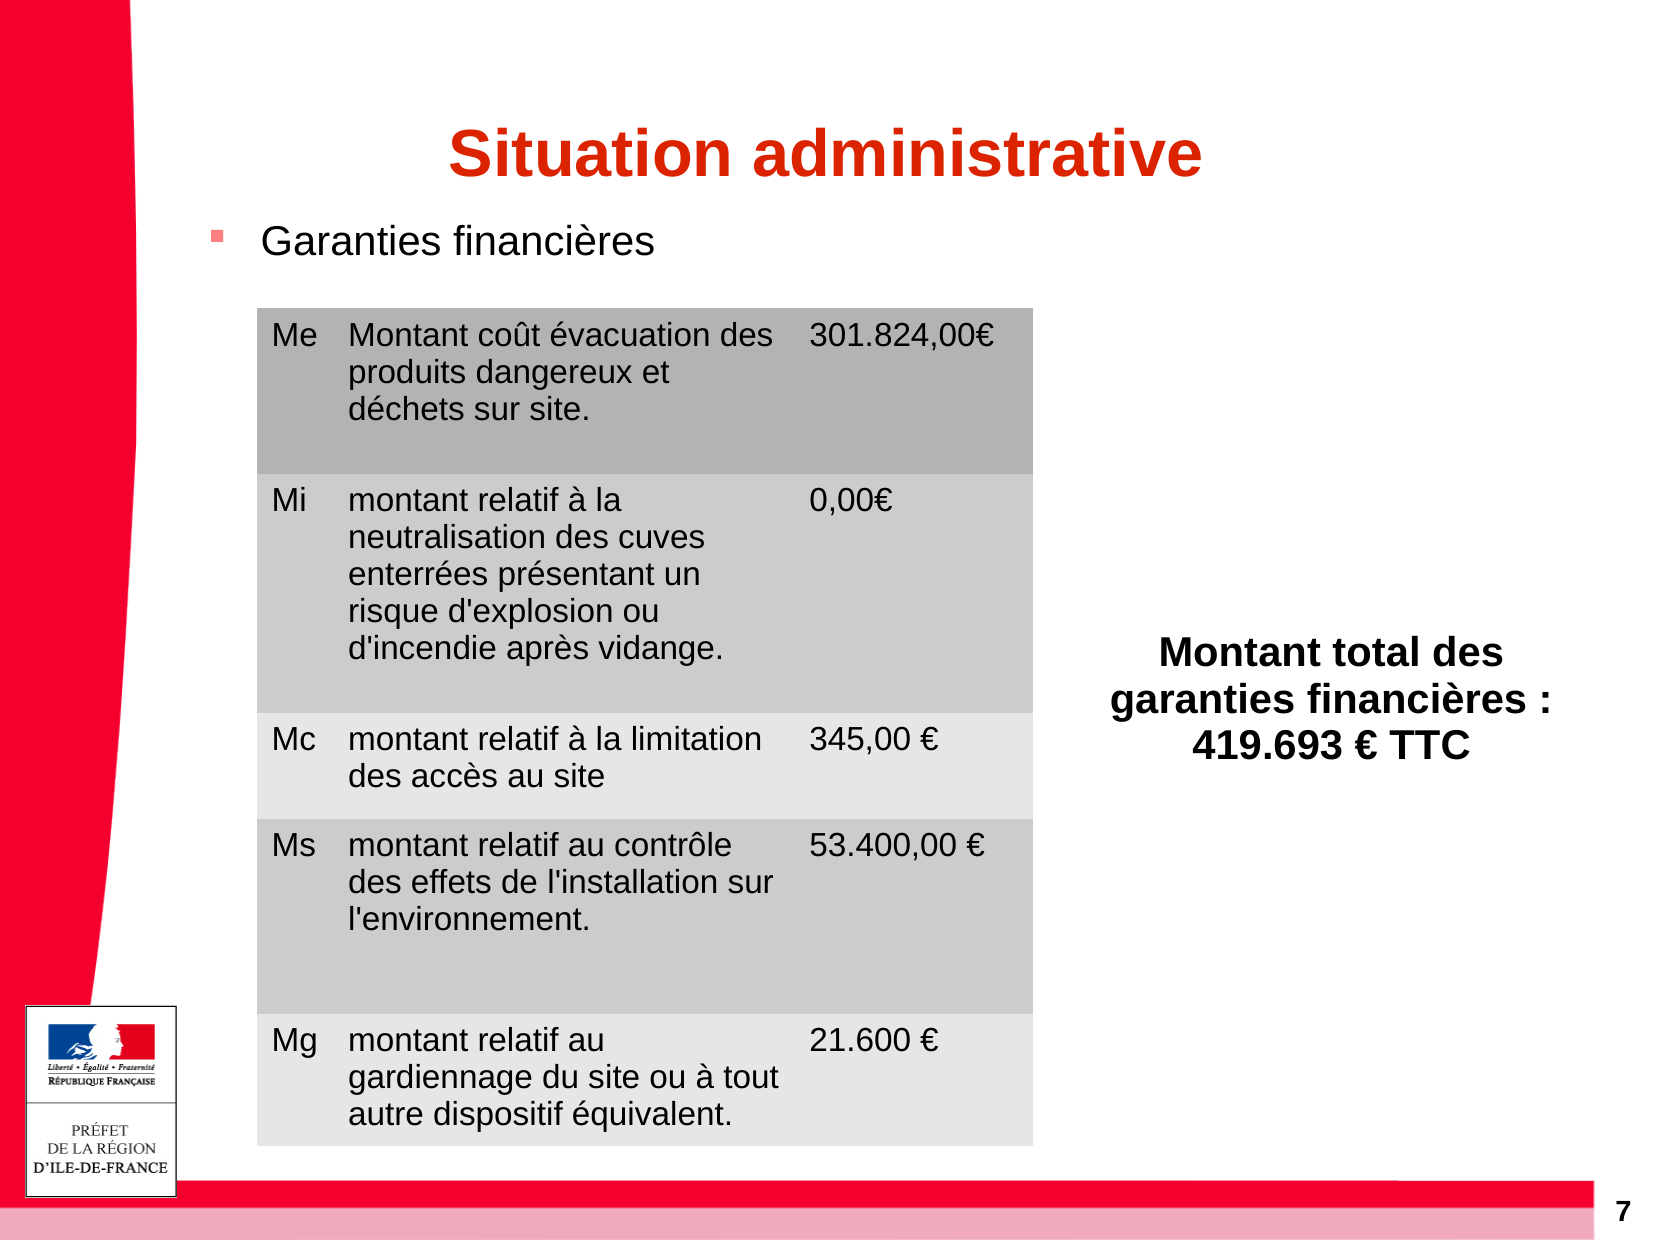

# Situation administrative
Garanties financières
| Me | Montant coût évacuation des produits dangereux et déchets sur site. | 301.824,00€ |
| --- | --- | --- |
| Mi | montant relatif à la neutralisation des cuves enterrées présentant un risque d'explosion ou d'incendie après vidange. | 0,00€ |
| Mc | montant relatif à la limitation des accès au site | 345,00 € |
| Ms | montant relatif au contrôle des effets de l'installation sur l'environnement. | 53.400,00 € |
| Mg | montant relatif au gardiennage du site ou à tout autre dispositif équivalent. | 21.600 € |
Montant total des garanties financières : 419.693 € TTC
7